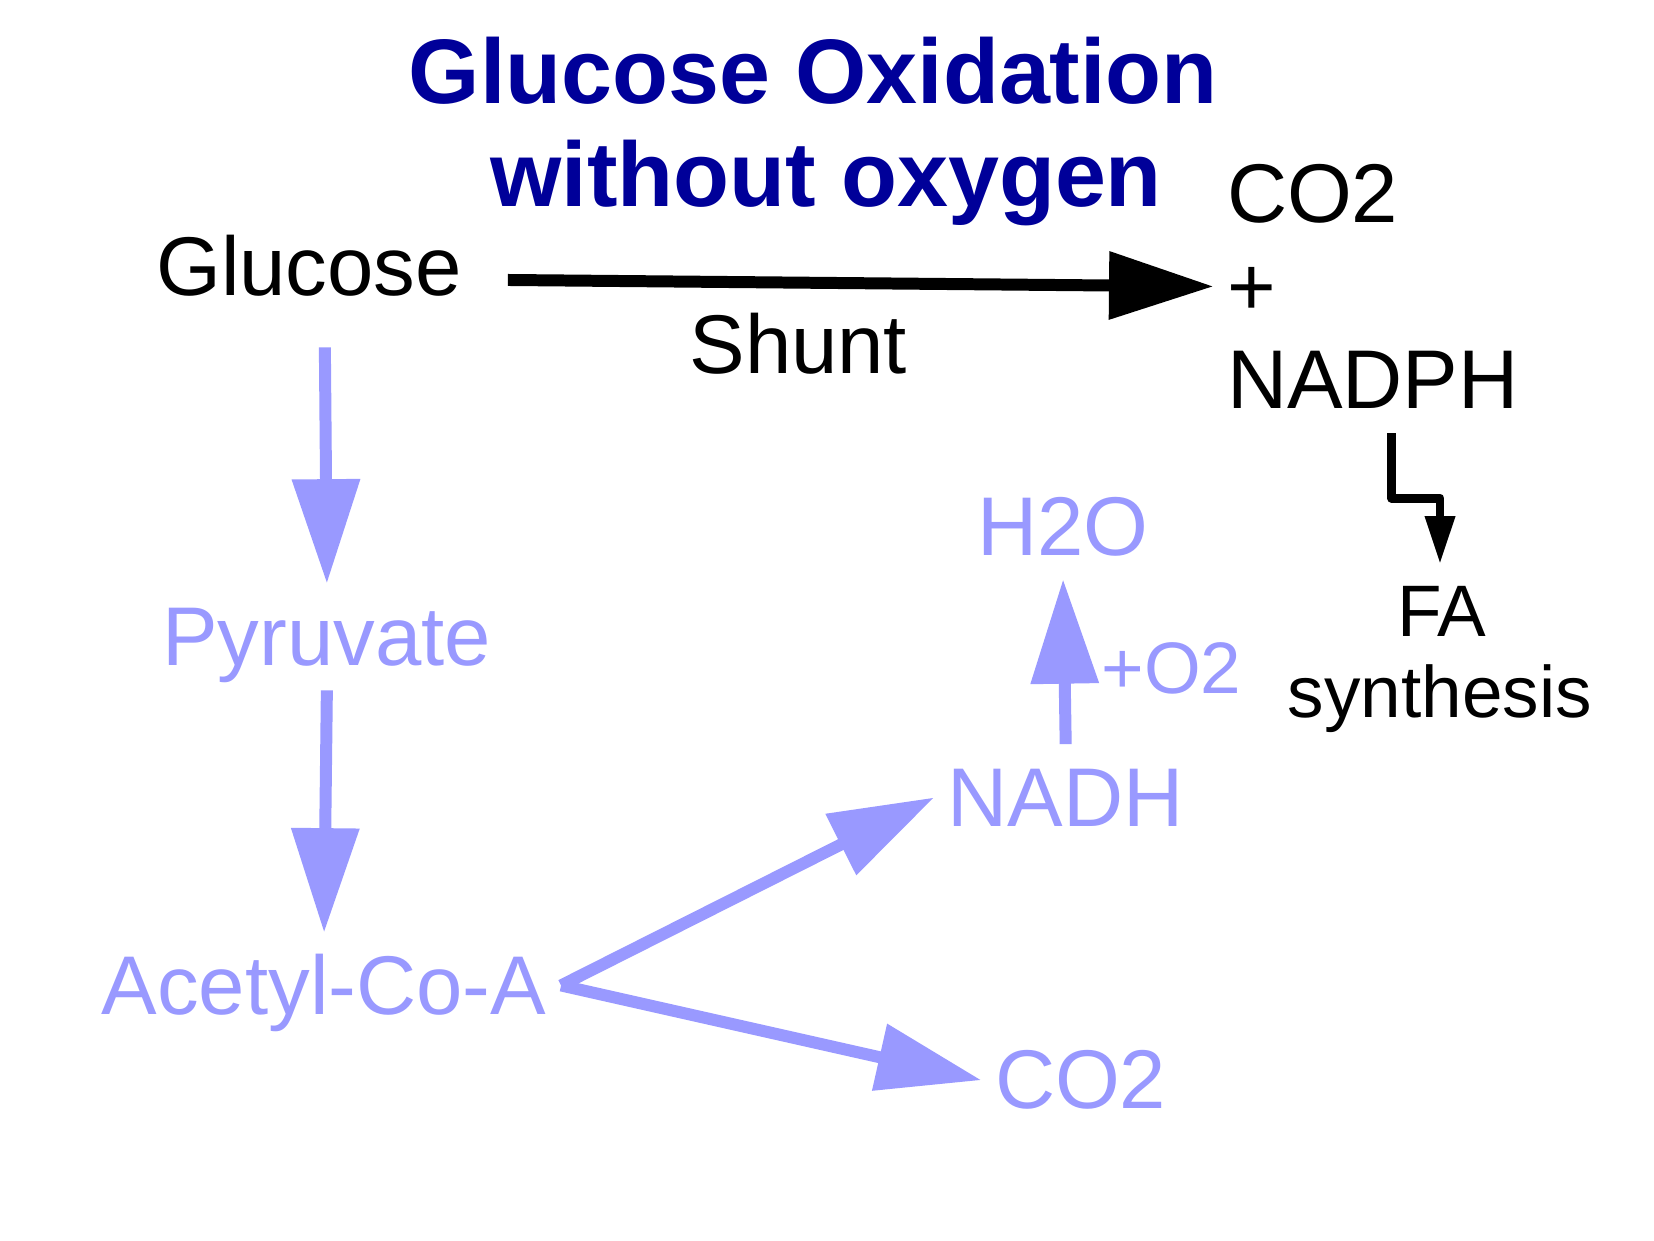

# Glucose Oxidation without oxygen
CO2
+
NADPH
Glucose
Shunt
H2O
FA synthesis
Pyruvate
+O2
NADH
Acetyl-Co-A
CO2